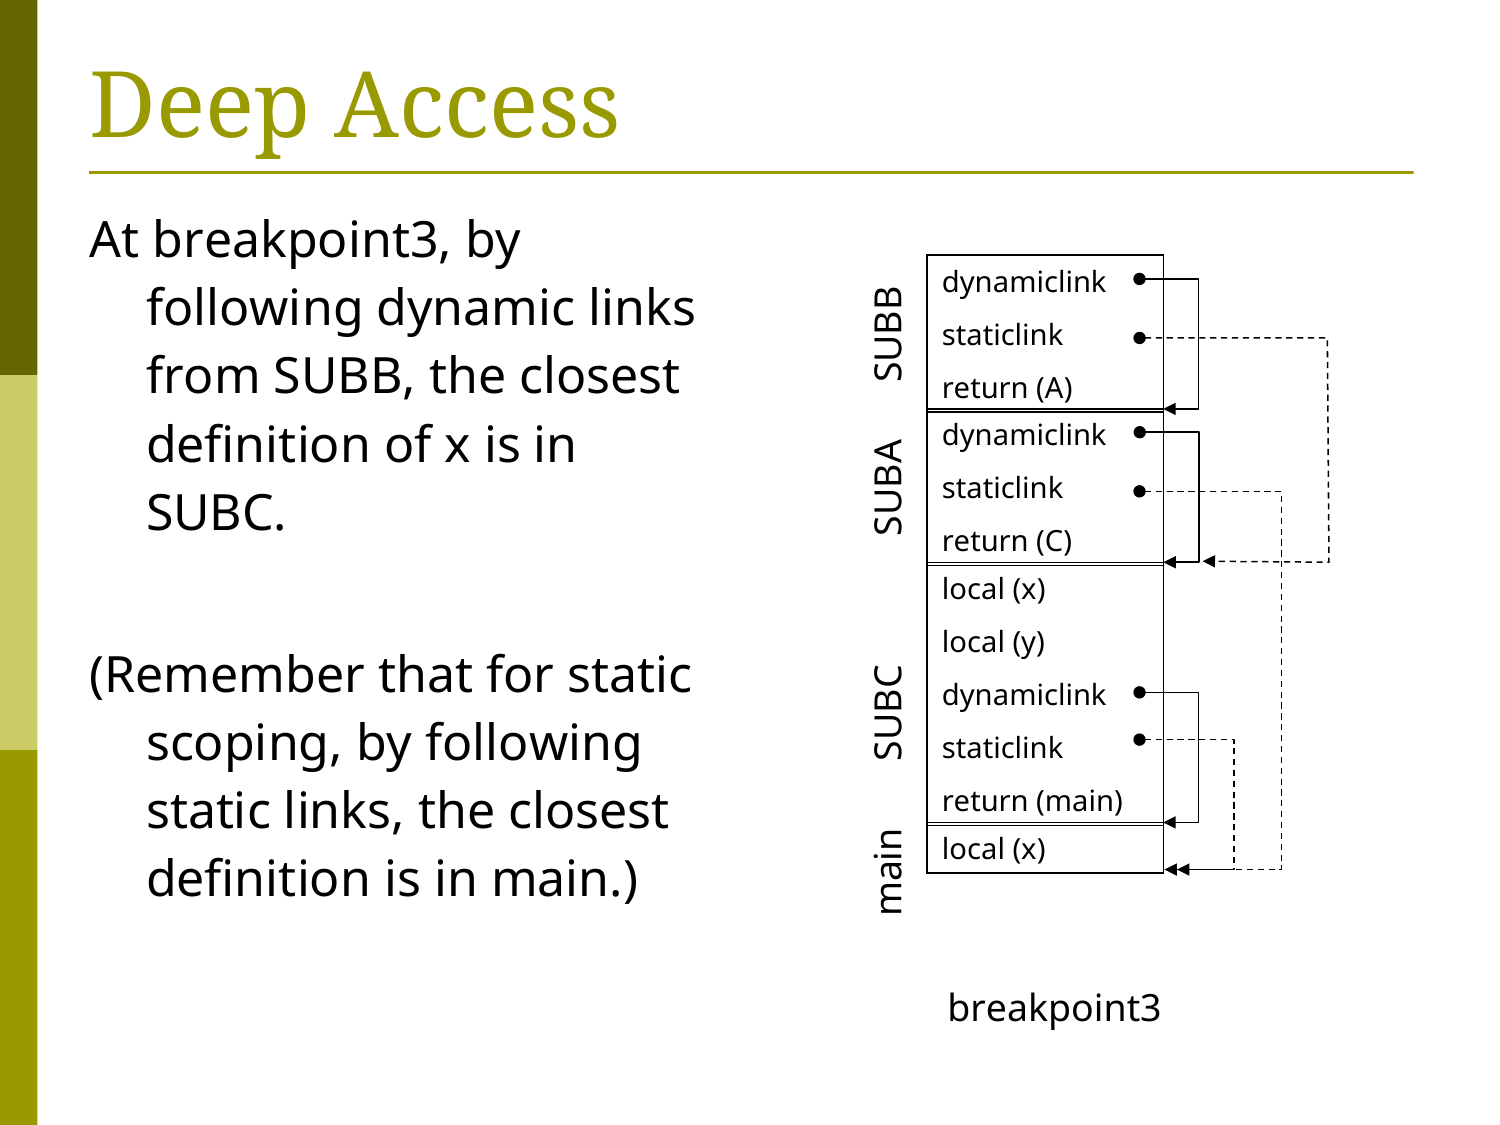

# Deep Access
At breakpoint3, by following dynamic links from SUBB, the closest definition of x is in SUBC.
(Remember that for static scoping, by following static links, the closest definition is in main.)
dynamiclink
staticlink
return (A)
SUBB
dynamiclink
staticlink
return (C)
SUBA
local (x)
local (y)
dynamiclink
staticlink
return (main)
SUBC
local (x)
main
breakpoint3